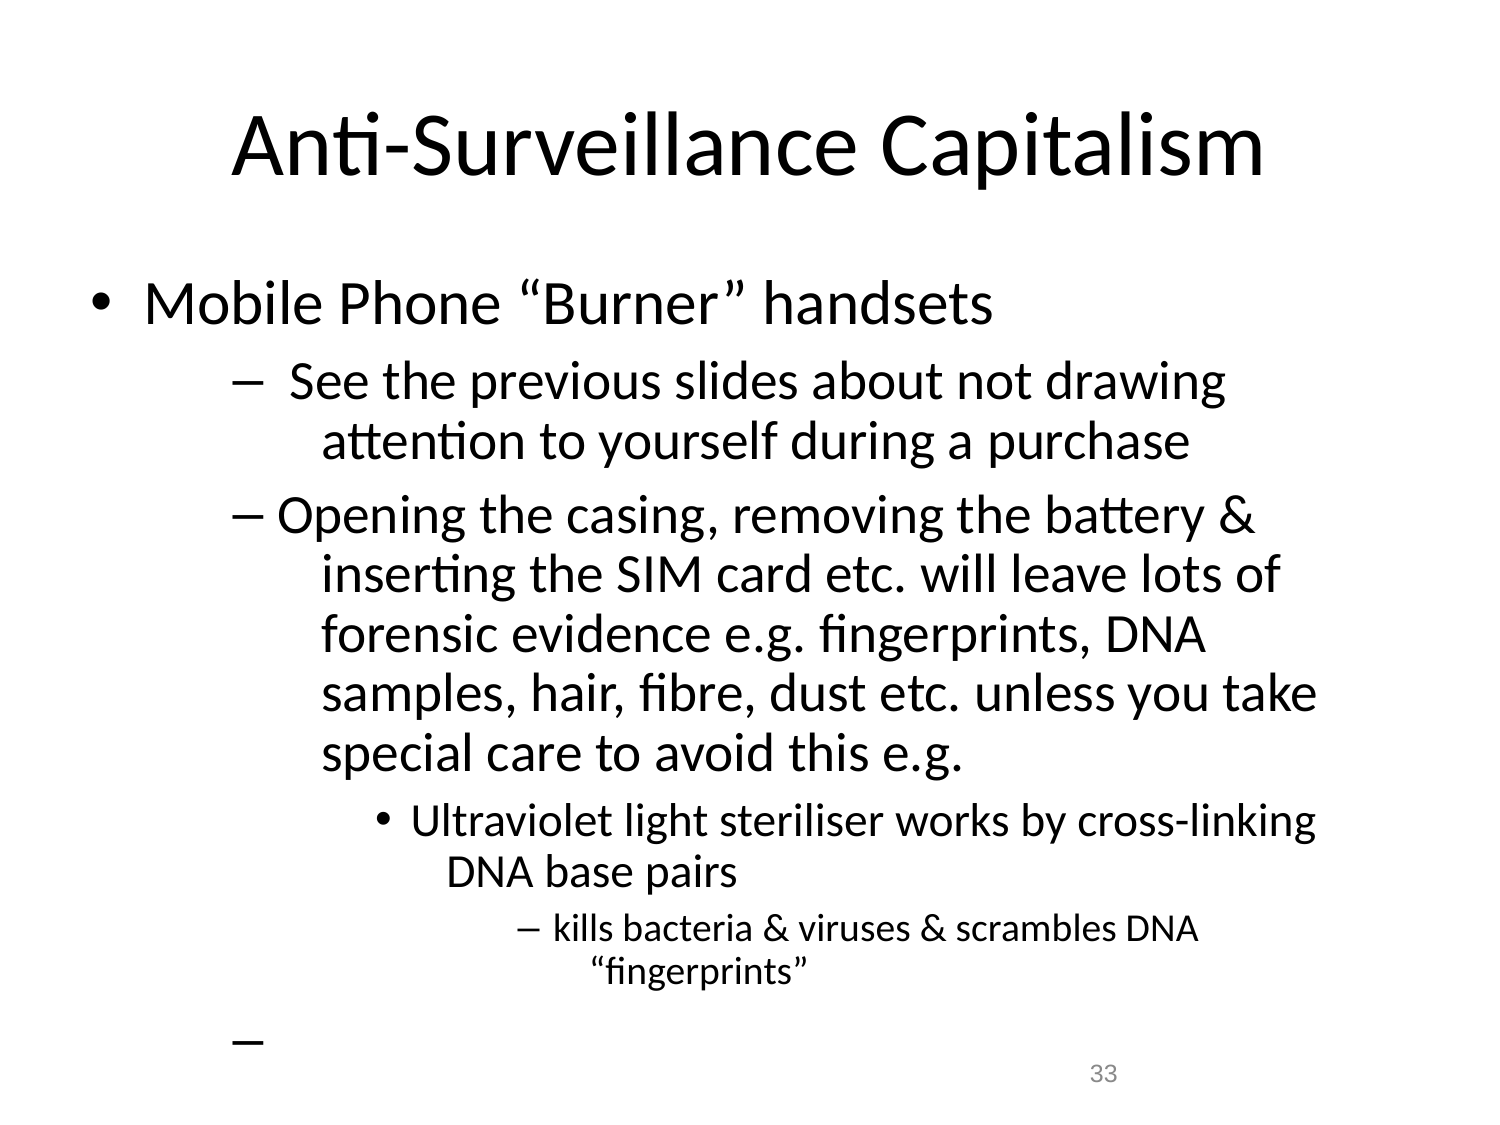

# Anti-Surveillance Capitalism
Mobile Phone “Burner” handsets
 See the previous slides about not drawing attention to yourself during a purchase
Opening the casing, removing the battery & inserting the SIM card etc. will leave lots of forensic evidence e.g. fingerprints, DNA samples, hair, fibre, dust etc. unless you take special care to avoid this e.g.
Ultraviolet light steriliser works by cross-linking DNA base pairs
kills bacteria & viruses & scrambles DNA “fingerprints”
33